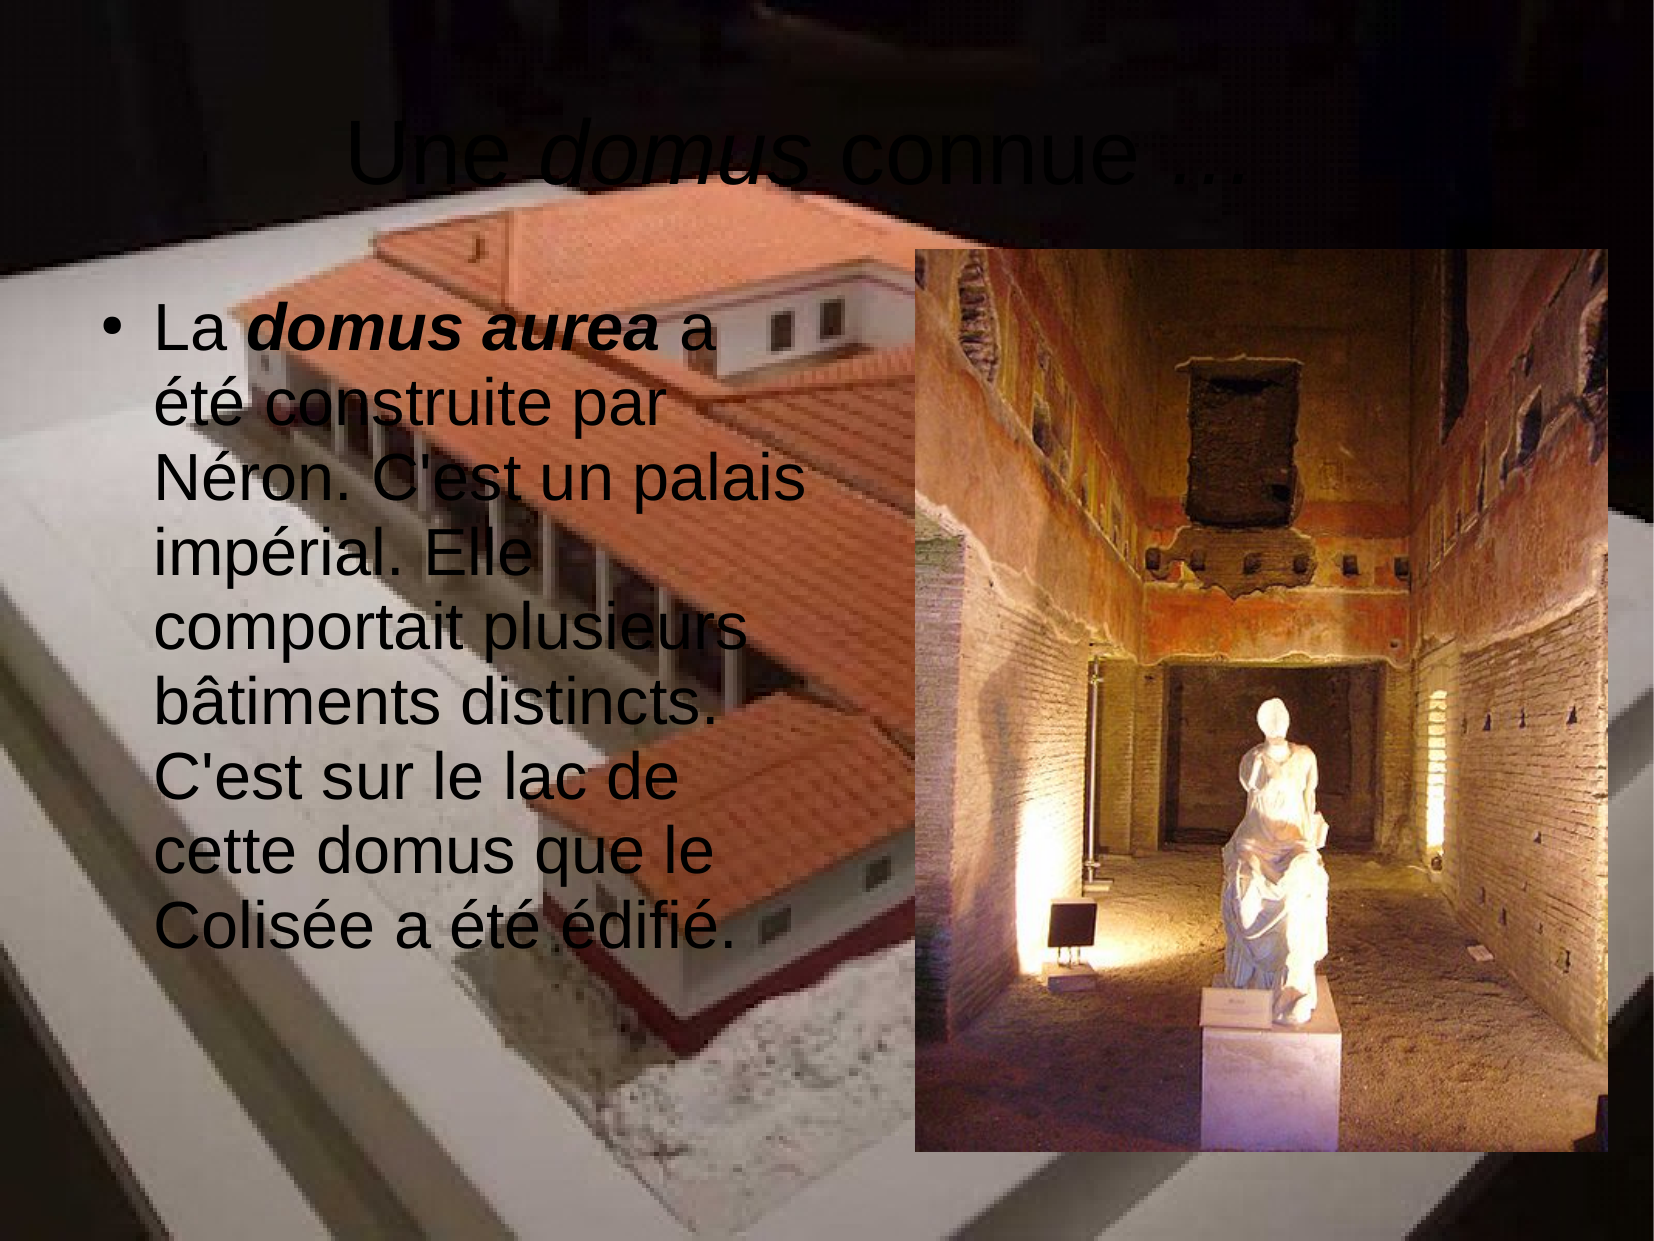

# Une domus connue …
La domus aurea a été construite par Néron. C'est un palais impérial. Elle comportait plusieurs bâtiments distincts. C'est sur le lac de cette domus que le Colisée a été édifié.